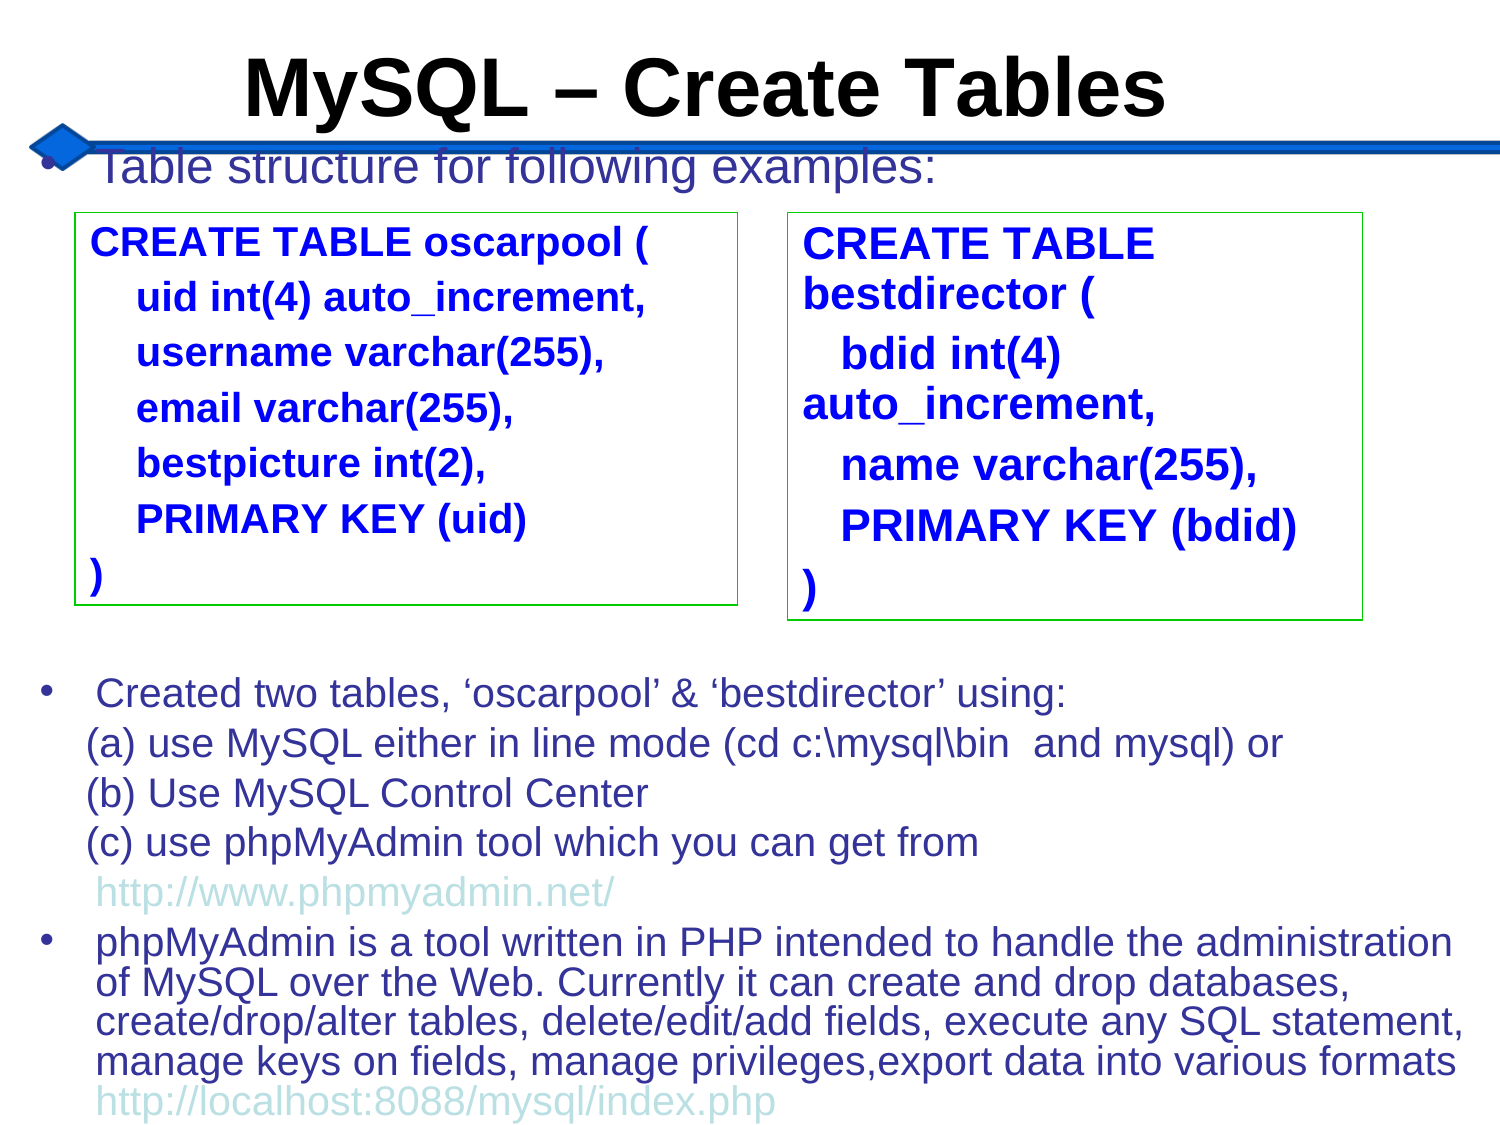

MySQL – Create Tables
# Table structure for following examples:
Created two tables, ‘oscarpool’ & ‘bestdirector’ using:
 (a) use MySQL either in line mode (cd c:\mysql\bin and mysql) or
 (b) Use MySQL Control Center
 (c) use phpMyAdmin tool which you can get from
 		http://www.phpmyadmin.net/
phpMyAdmin is a tool written in PHP intended to handle the administration of MySQL over the Web. Currently it can create and drop databases, create/drop/alter tables, delete/edit/add fields, execute any SQL statement, manage keys on fields, manage privileges,export data into various formats http://localhost:8088/mysql/index.php
CREATE TABLE oscarpool (
 uid int(4) auto_increment,
 username varchar(255),
 email varchar(255),
 bestpicture int(2),
 PRIMARY KEY (uid)
)
CREATE TABLE bestdirector (
 bdid int(4) auto_increment,
 name varchar(255),
 PRIMARY KEY (bdid)
)